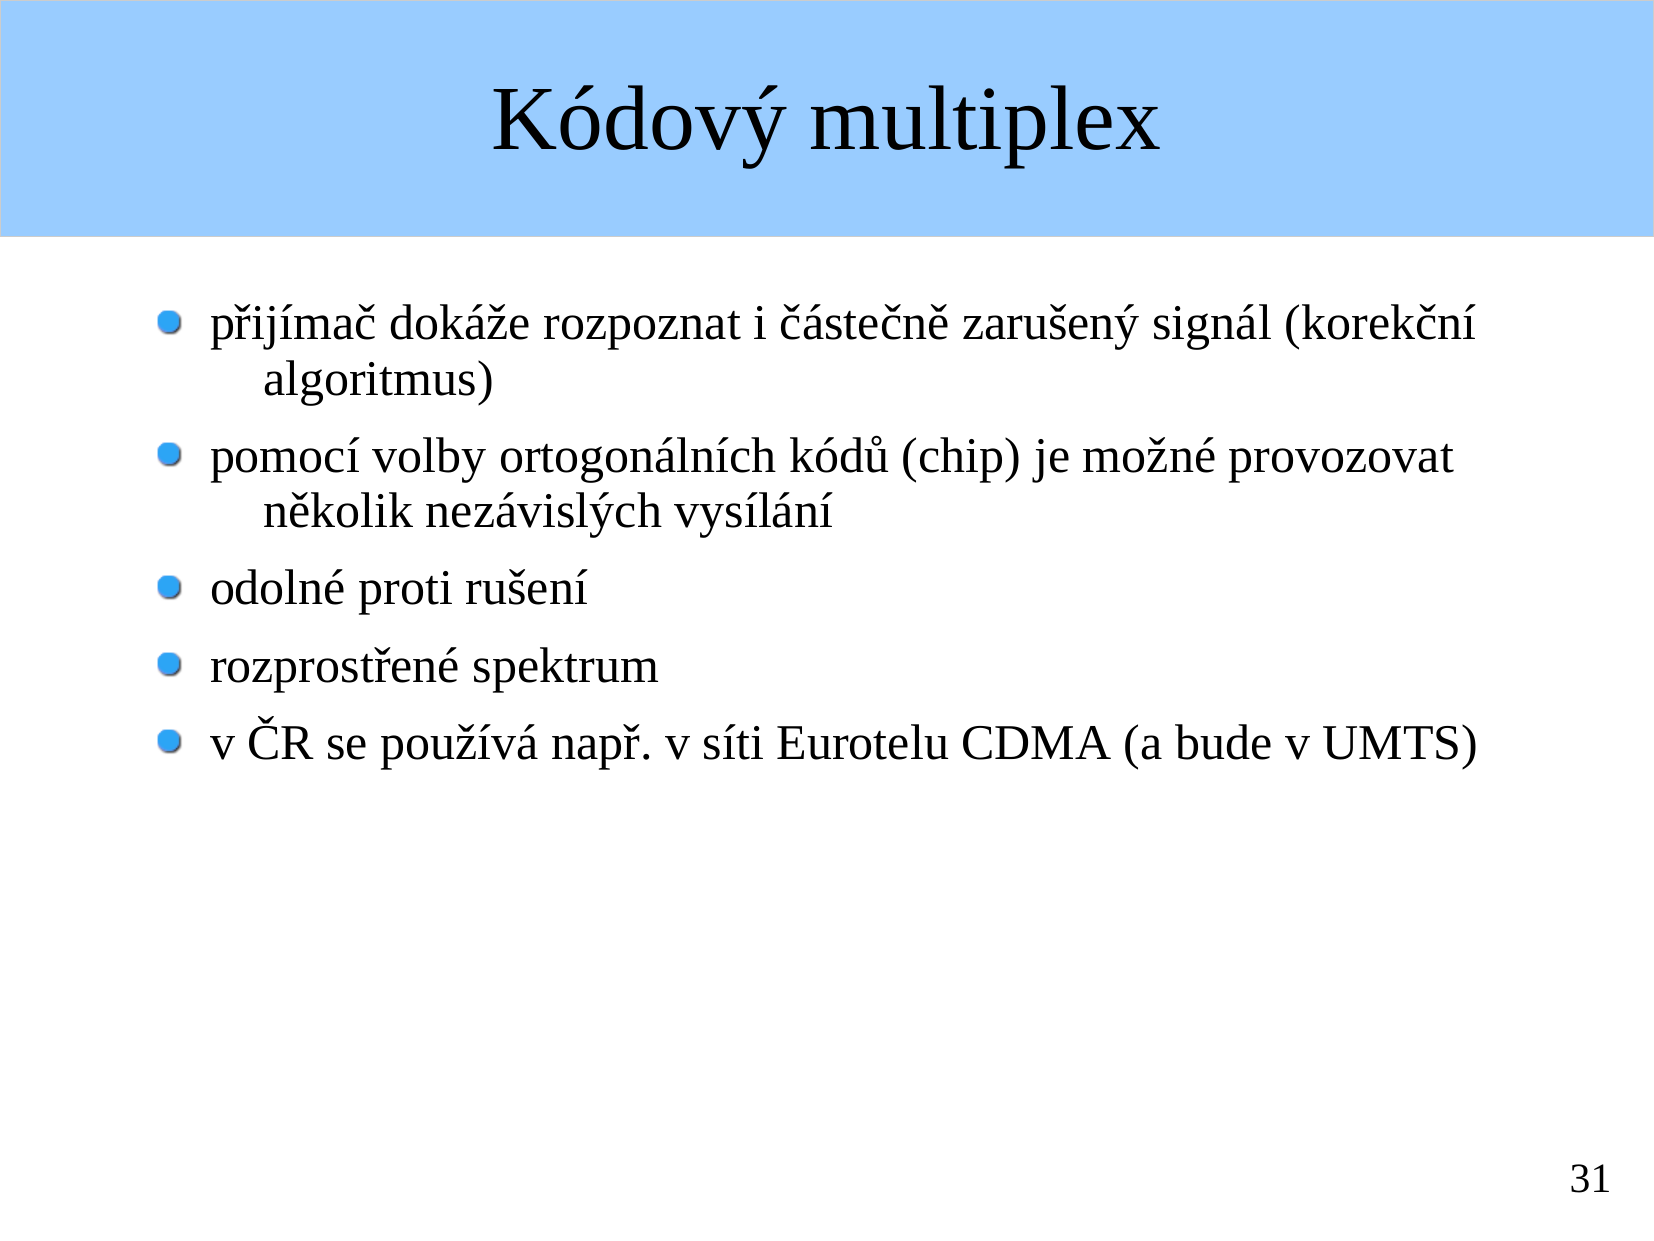

# Kódový multiplex
přijímač dokáže rozpoznat i částečně zarušený signál (korekční algoritmus)
pomocí volby ortogonálních kódů (chip) je možné provozovat několik nezávislých vysílání
odolné proti rušení
rozprostřené spektrum
v ČR se používá např. v síti Eurotelu CDMA (a bude v UMTS)